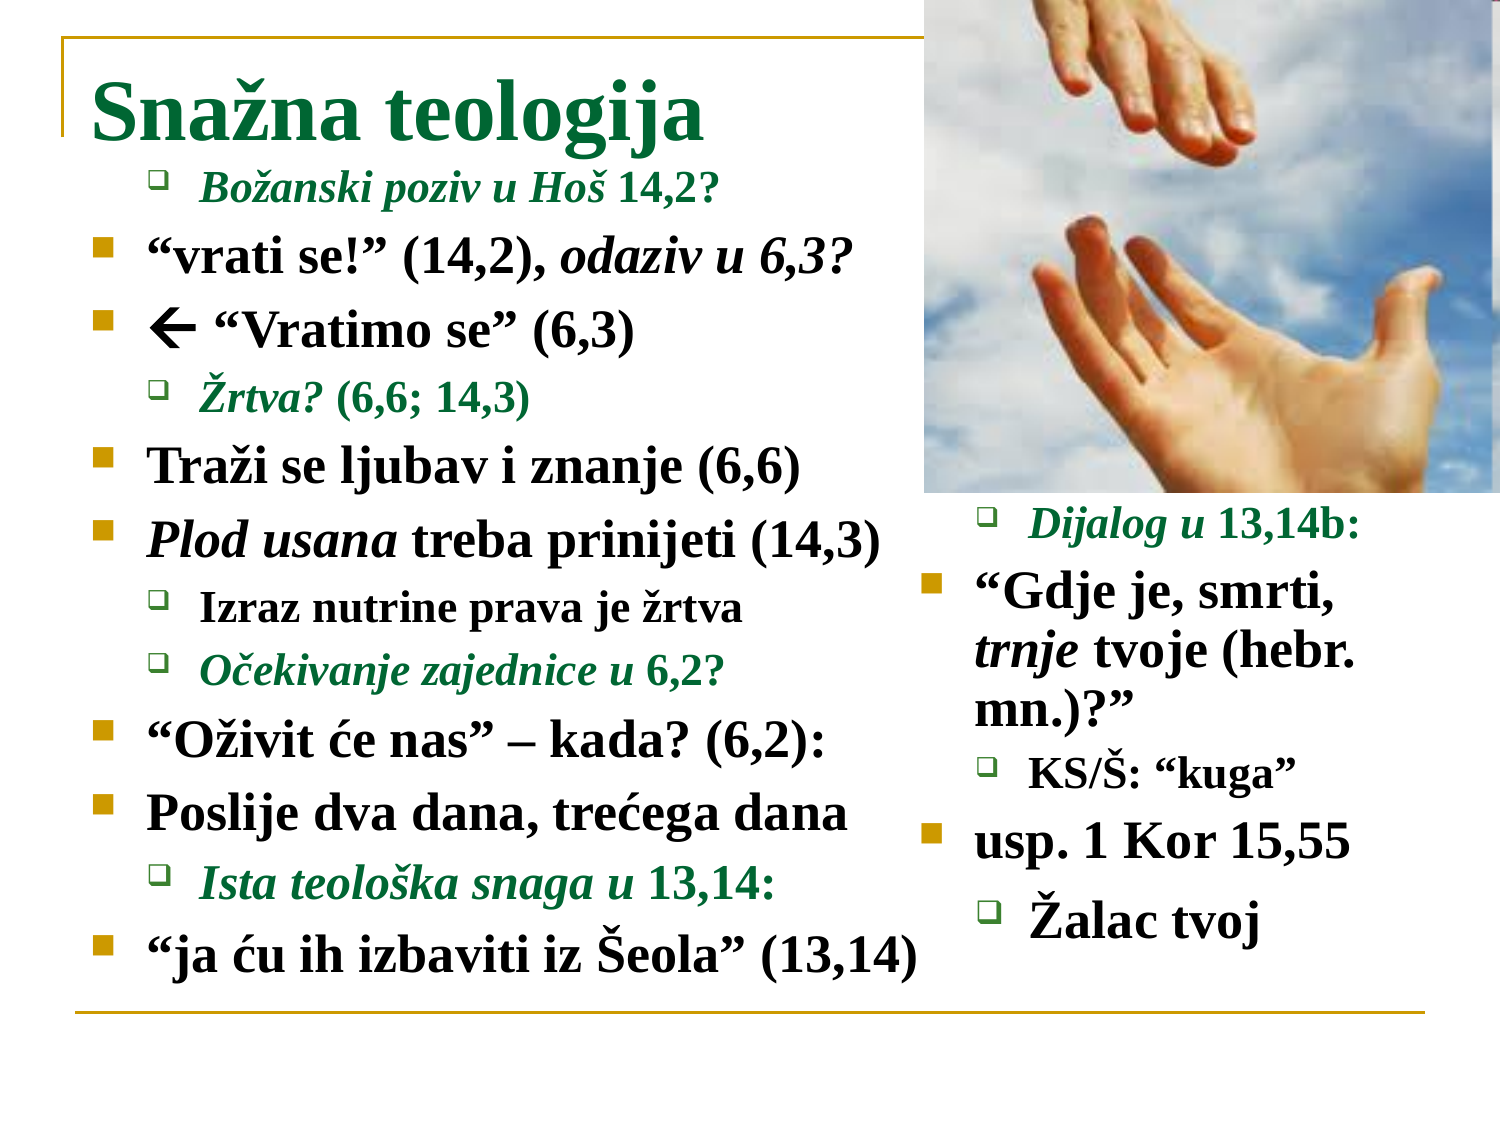

# Snažna teologija
Božanski poziv u Hoš 14,2?
“vrati se!” (14,2), odaziv u 6,3?
 “Vratimo se” (6,3)
Žrtva? (6,6; 14,3)
Traži se ljubav i znanje (6,6)
Plod usana treba prinijeti (14,3)
Izraz nutrine prava je žrtva
Očekivanje zajednice u 6,2?
“Oživit će nas” – kada? (6,2):
Poslije dva dana, trećega dana
Ista teološka snaga u 13,14:
“ja ću ih izbaviti iz Šeola” (13,14)
Dijalog u 13,14b:
“Gdje je, smrti, trnje tvoje (hebr. mn.)?”
KS/Š: “kuga”
usp. 1 Kor 15,55
Žalac tvoj